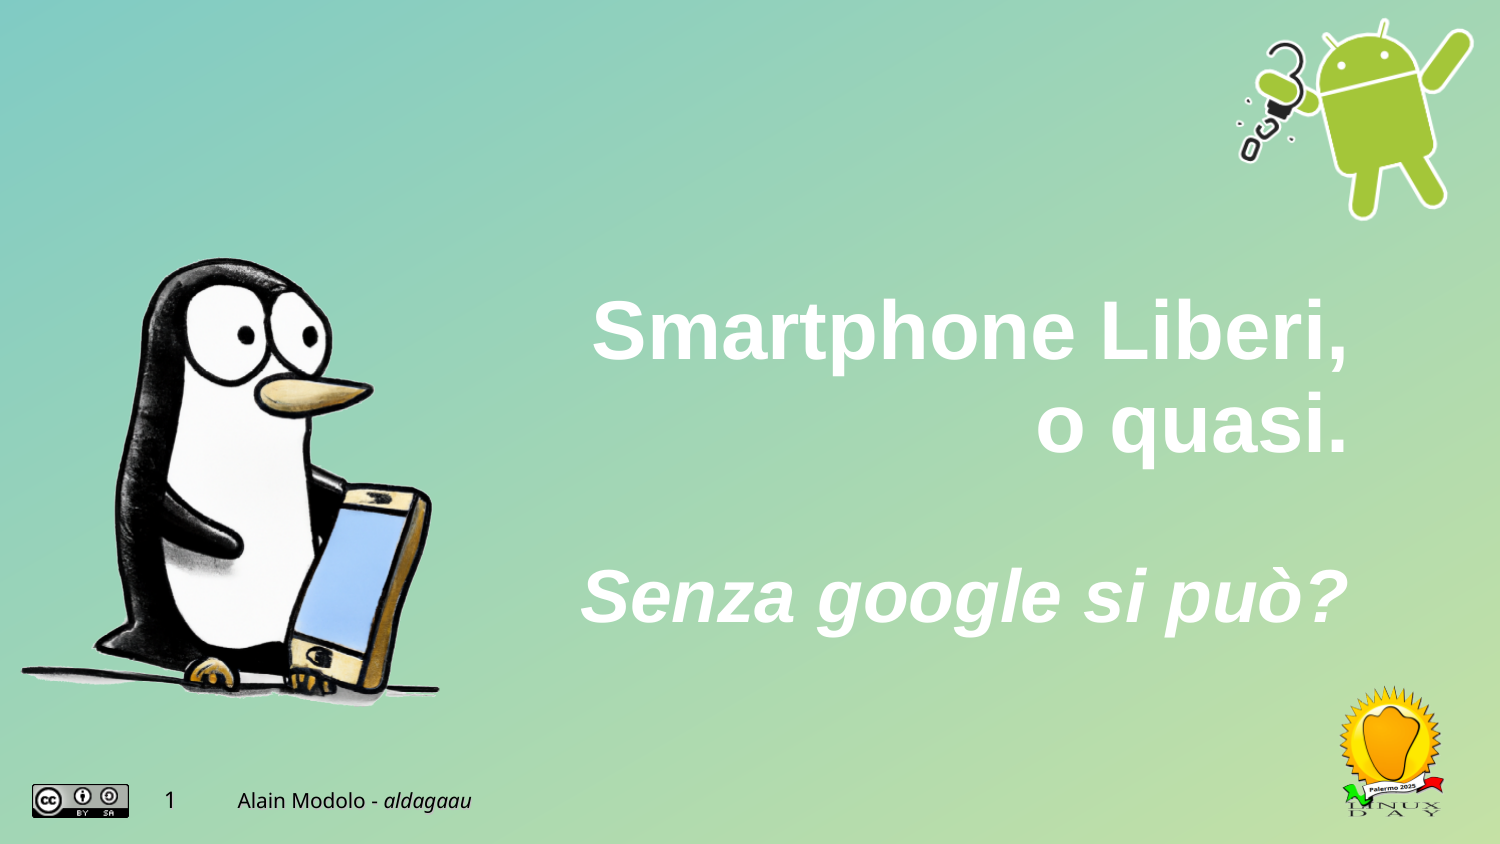

# Smartphone Liberi, o quasi. Senza google si può?